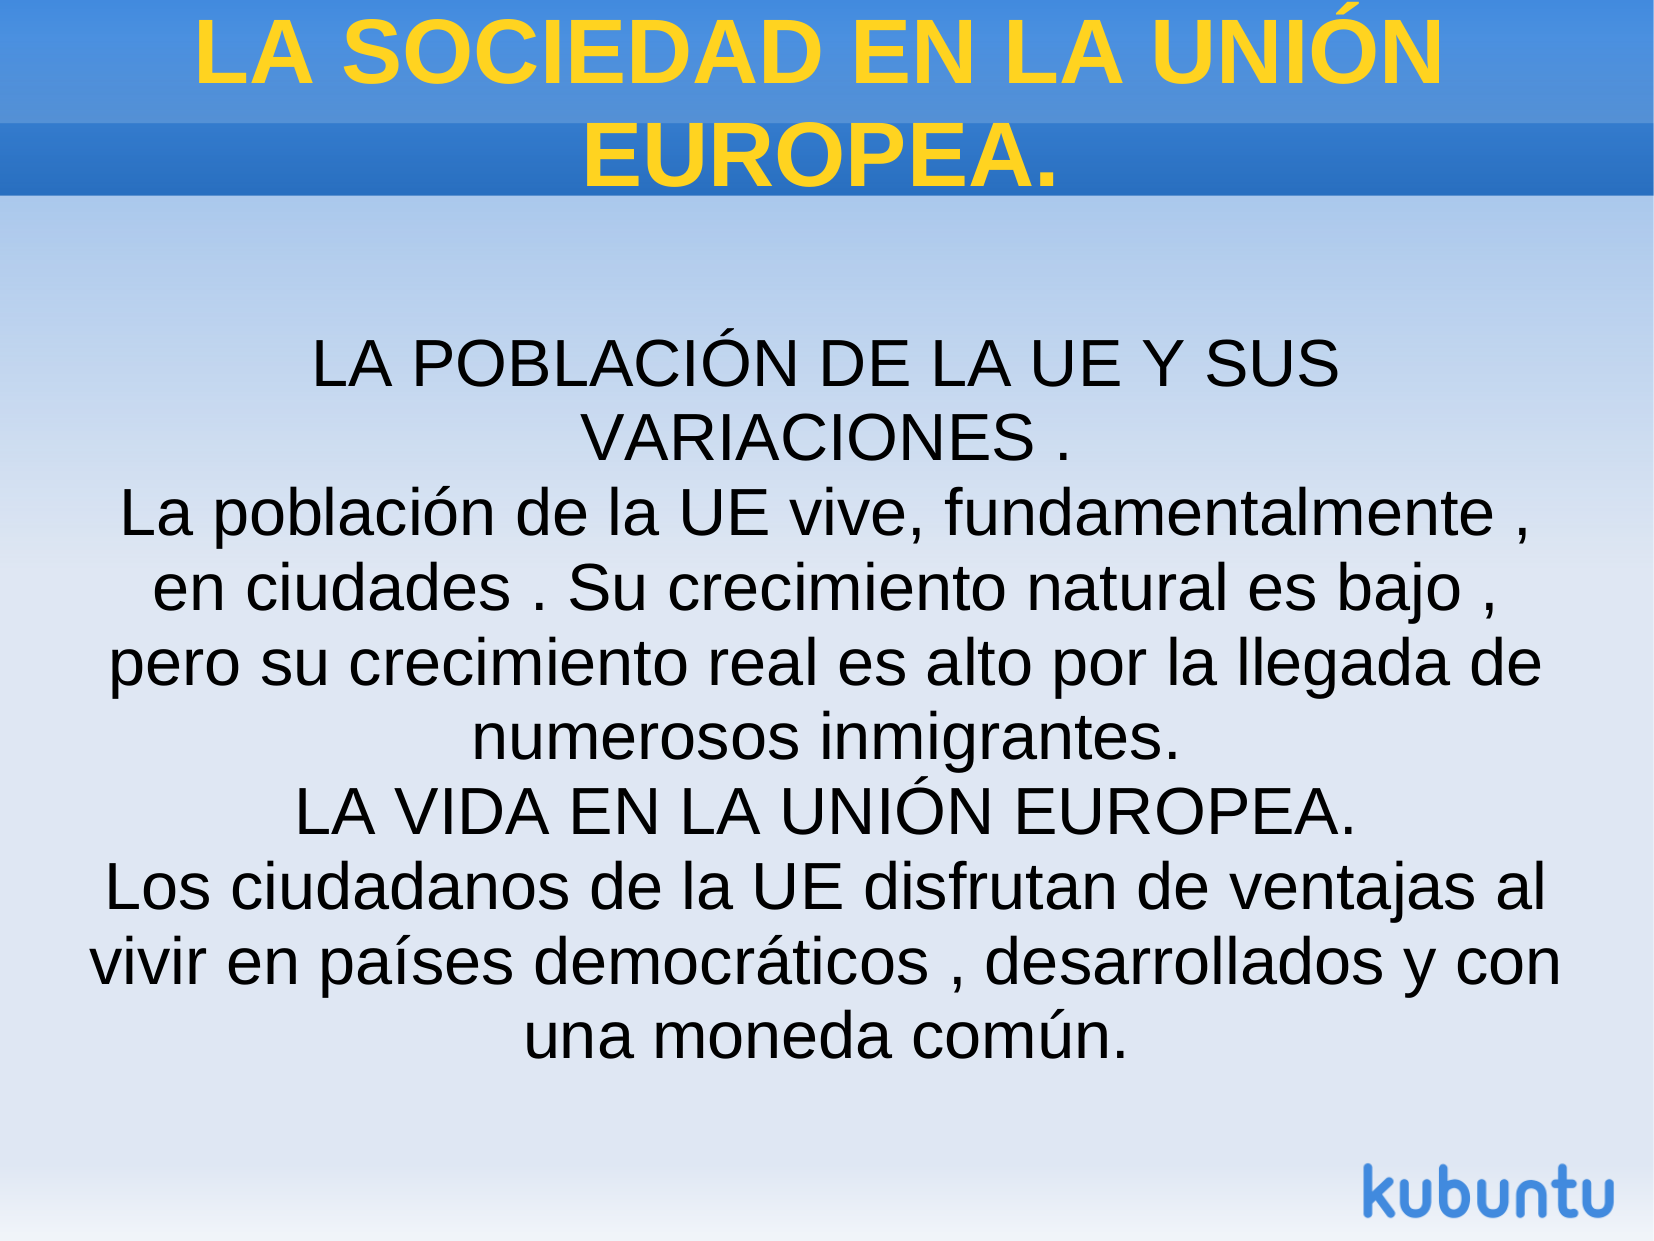

# LA SOCIEDAD EN LA UNIÓN EUROPEA.
LA POBLACIÓN DE LA UE Y SUS VARIACIONES .
La población de la UE vive, fundamentalmente , en ciudades . Su crecimiento natural es bajo , pero su crecimiento real es alto por la llegada de numerosos inmigrantes.
LA VIDA EN LA UNIÓN EUROPEA.
Los ciudadanos de la UE disfrutan de ventajas al vivir en países democráticos , desarrollados y con una moneda común.